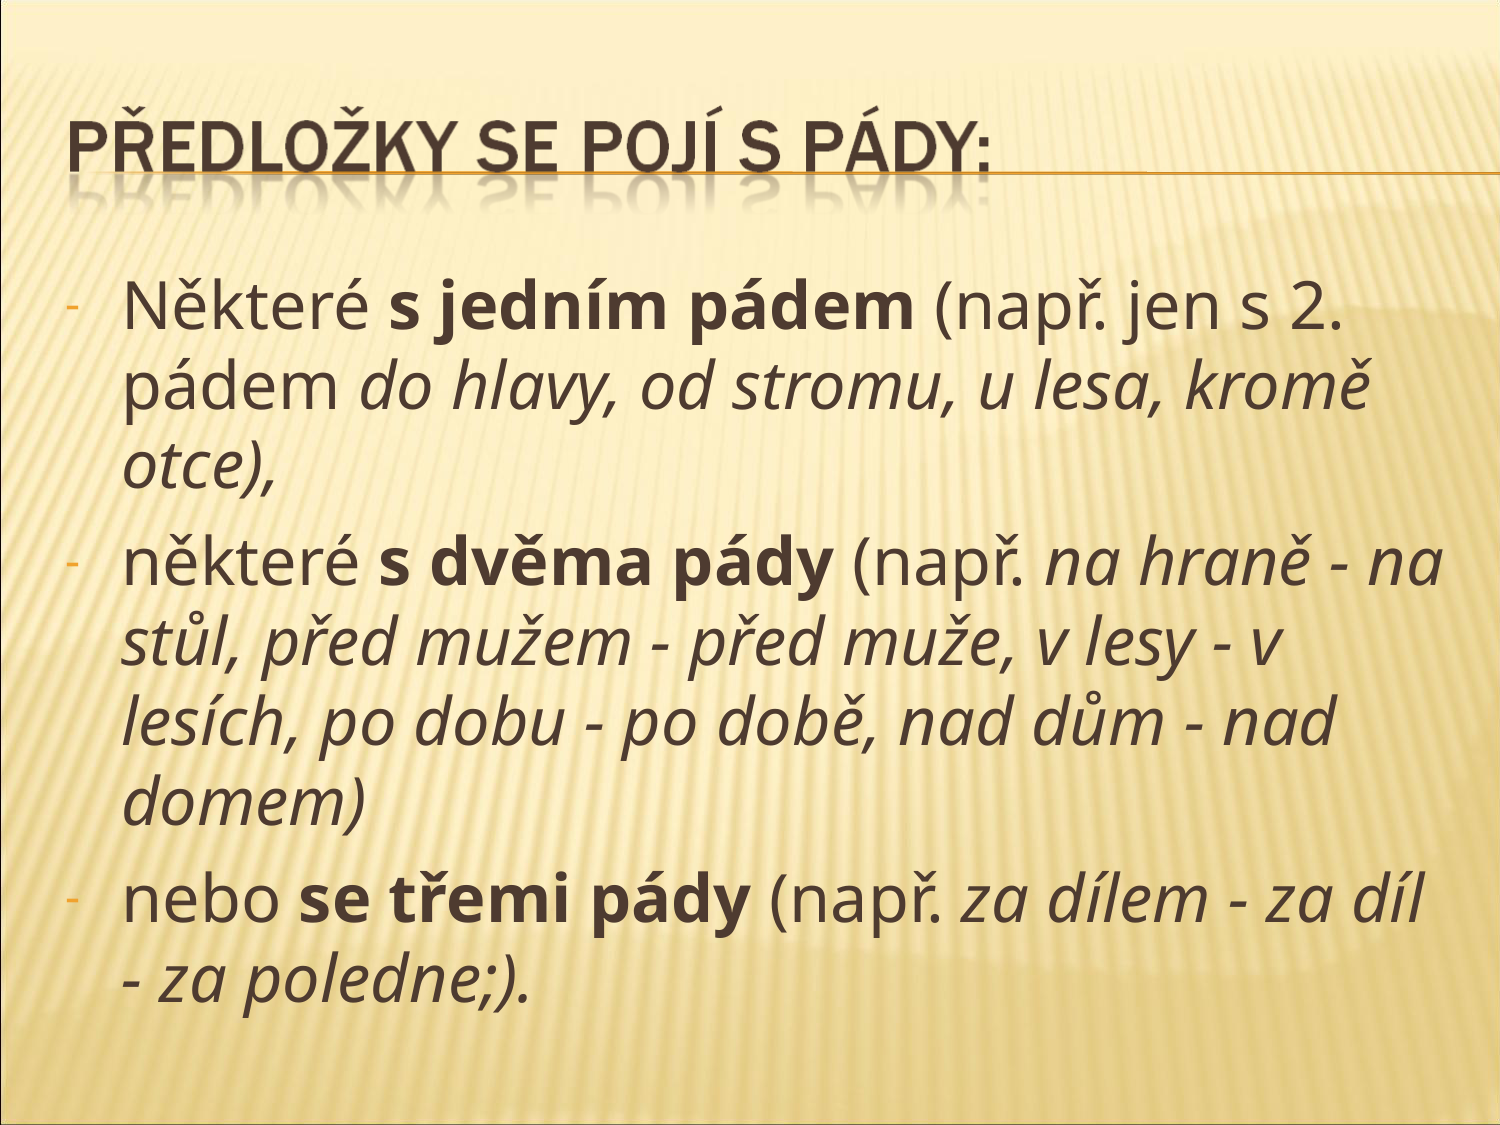

# Některé s jedním pádem (např. jen s 2. pádem do hlavy, od stromu, u lesa, kromě otce),
některé s dvěma pády (např. na hraně - na stůl, před mužem - před muže, v lesy - v lesích, po dobu - po době, nad dům - nad domem)
nebo se třemi pády (např. za dílem - za díl - za poledne;).